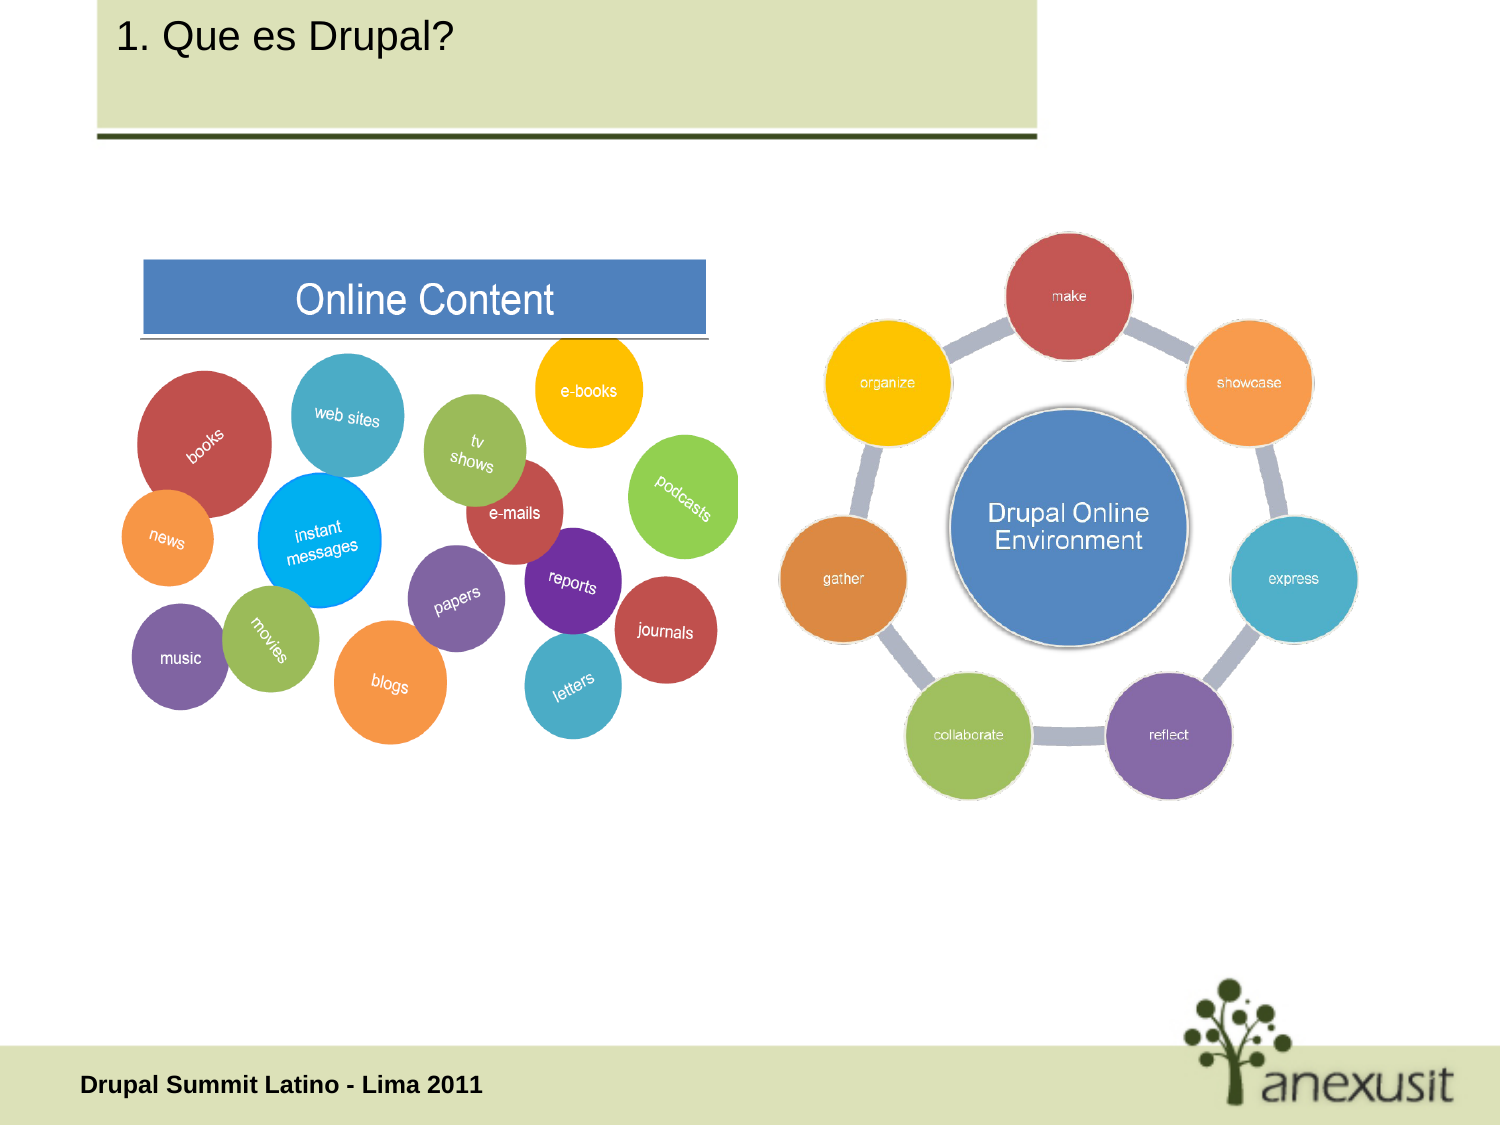

1. Que es Drupal?
Drupal Summit Latino - Lima 2011